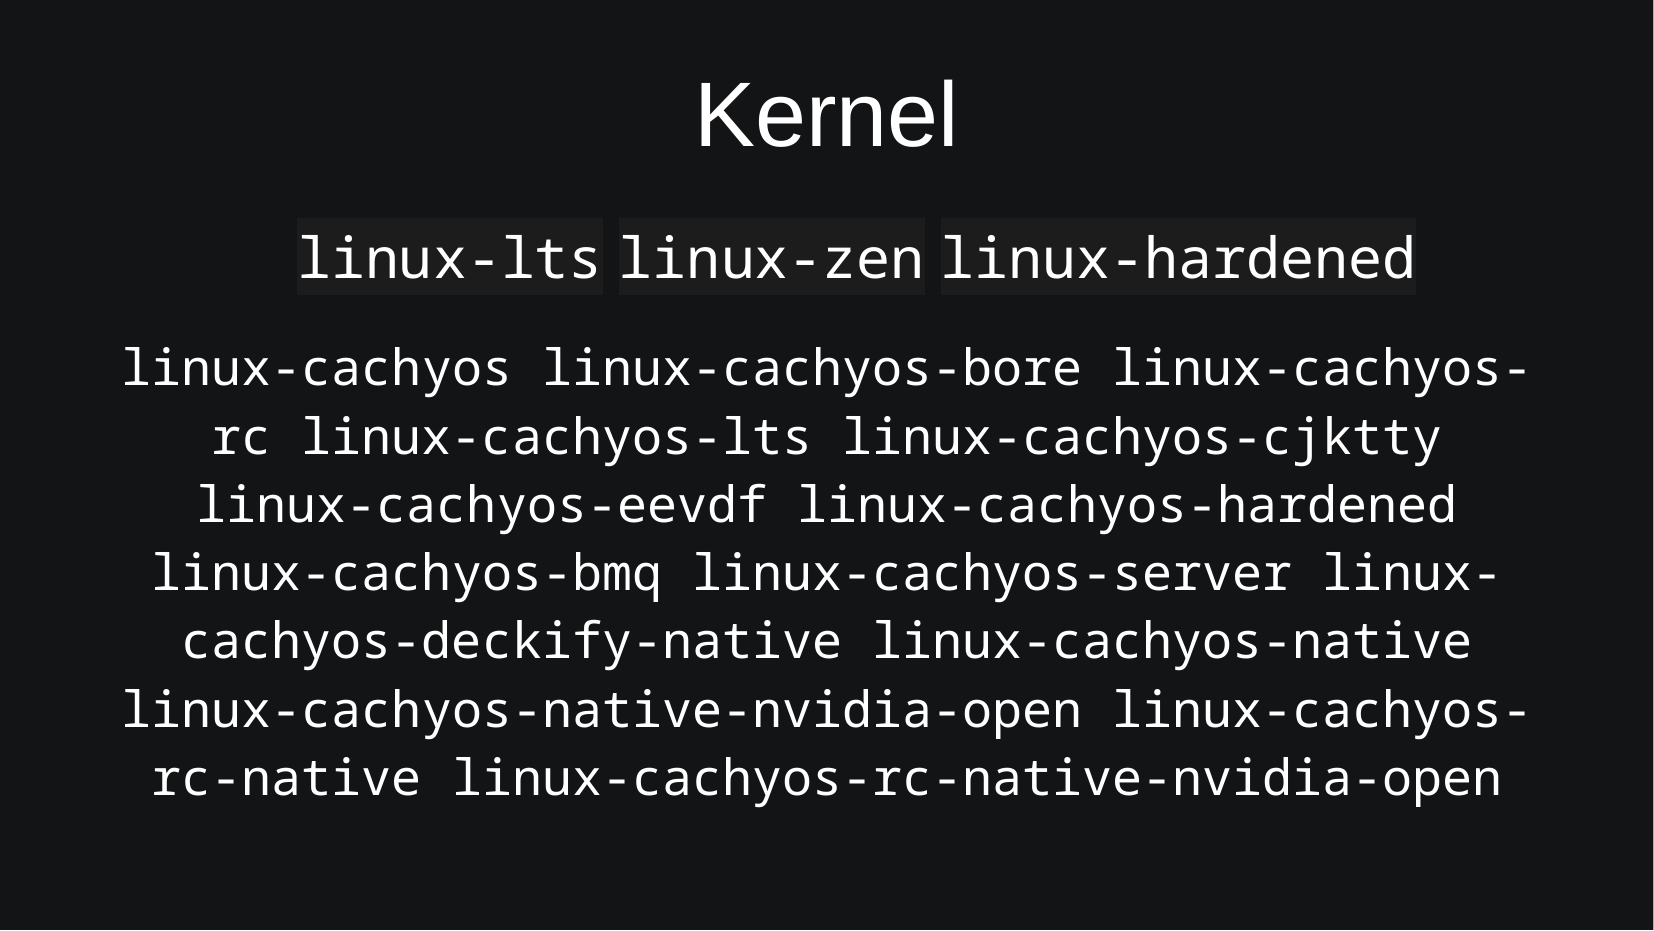

# Kernel
linux-lts linux-zen linux-hardened
linux-cachyos linux-cachyos-bore linux-cachyos-rc linux-cachyos-lts linux-cachyos-cjktty linux-cachyos-eevdf linux-cachyos-hardened linux-cachyos-bmq linux-cachyos-server linux-cachyos-deckify-native linux-cachyos-native linux-cachyos-native-nvidia-open linux-cachyos-rc-native linux-cachyos-rc-native-nvidia-open